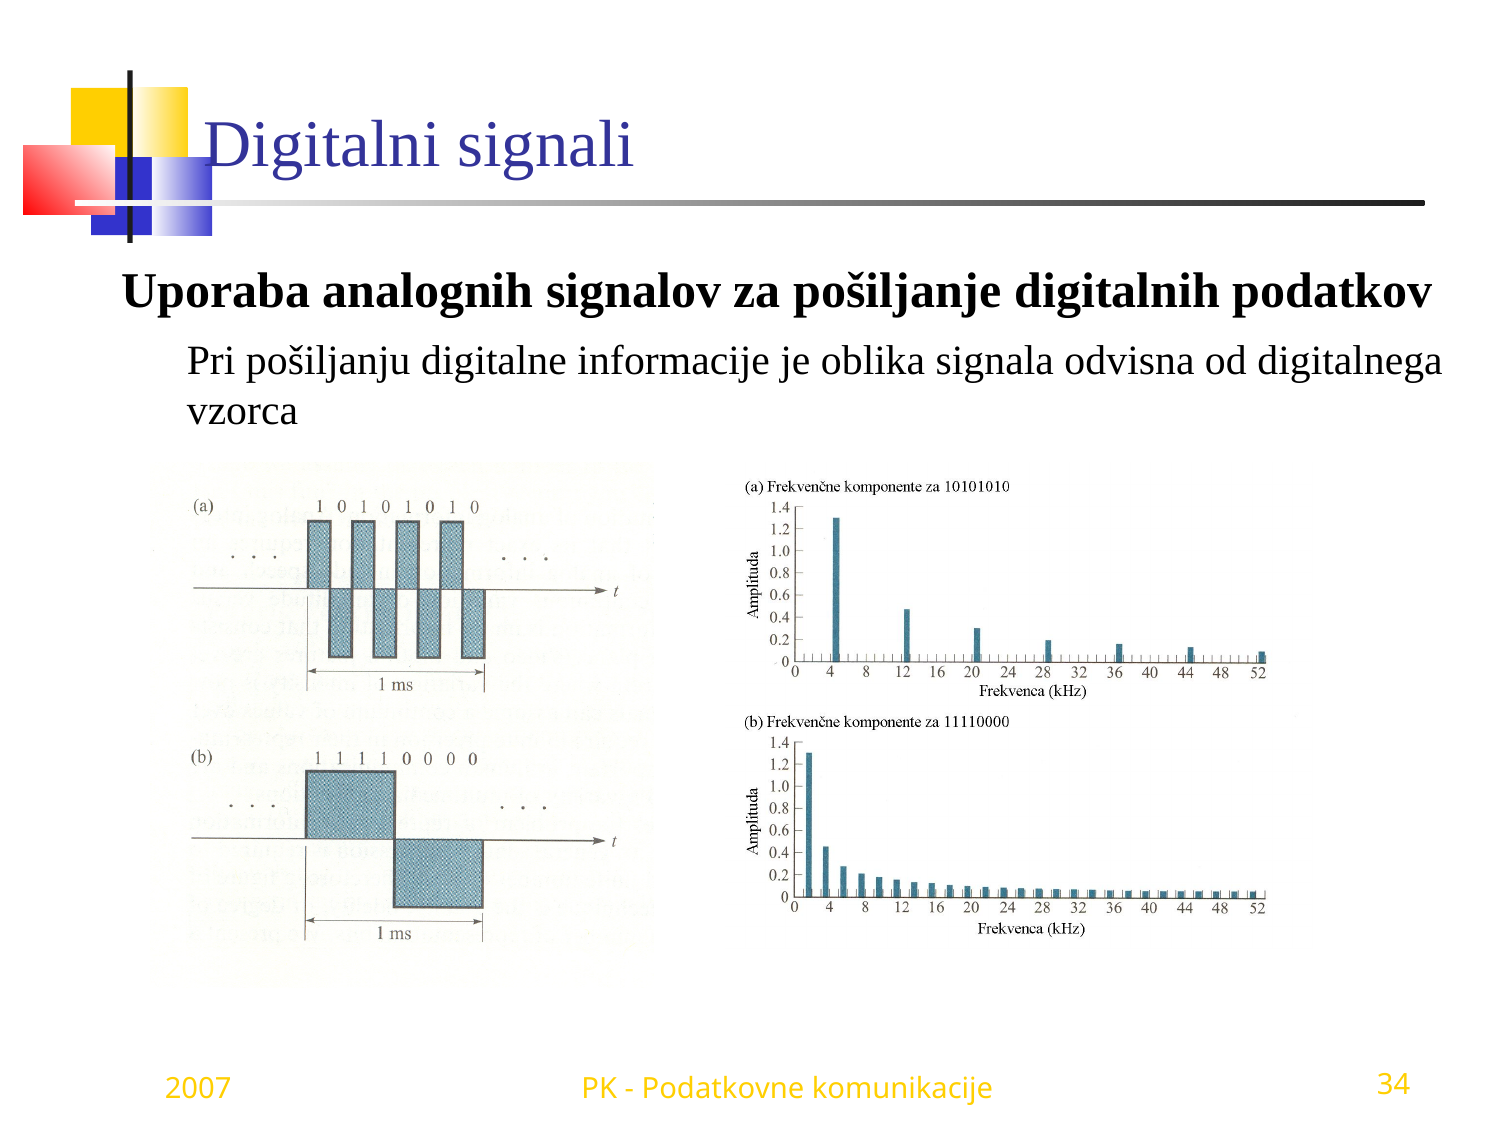

# Digitalni signali
	Uporaba analognih signalov za pošiljanje digitalnih podatkov
	Pri pošiljanju digitalne informacije je oblika signala odvisna od digitalnega vzorca
2007
PK - Podatkovne komunikacije